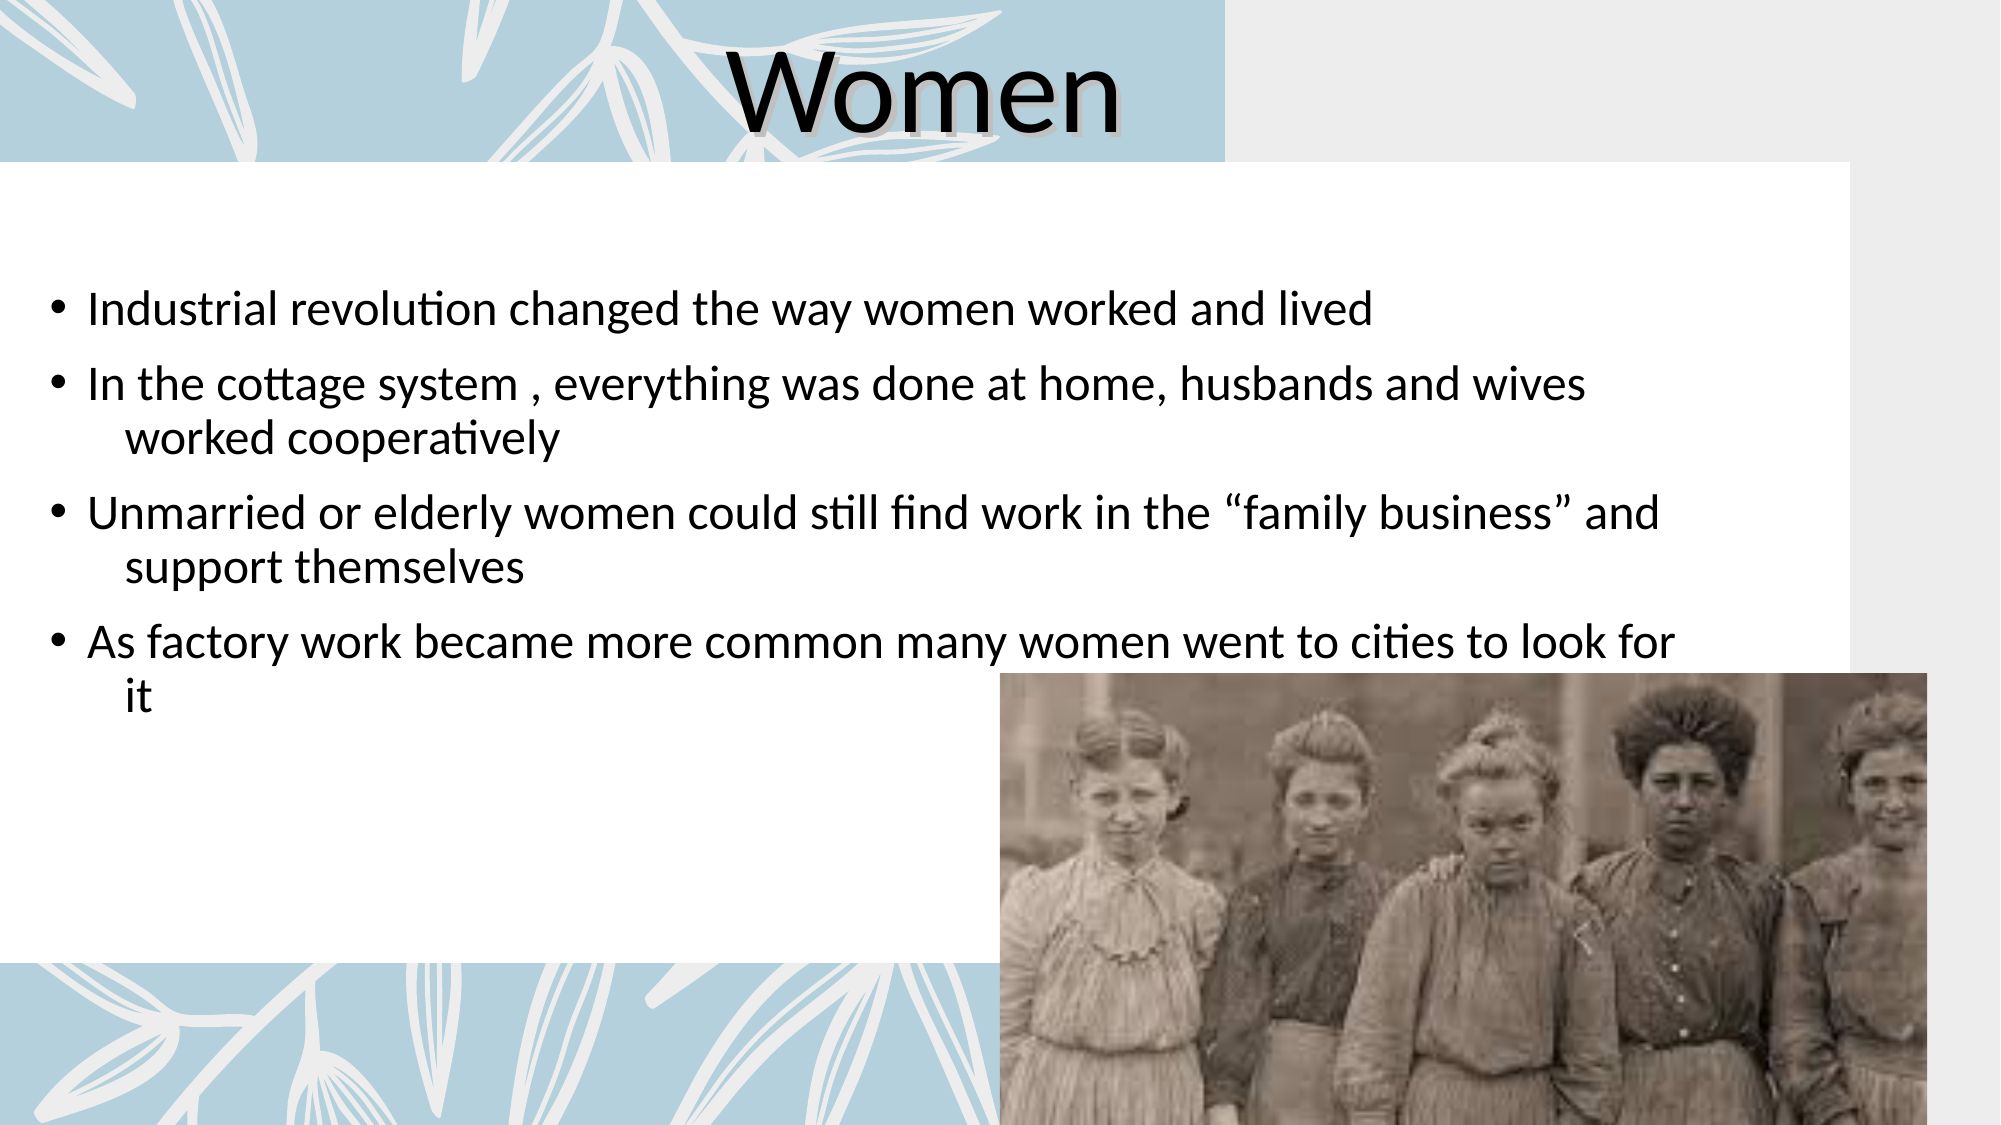

Women
# Industrial revolution changed the way women worked and lived
In the cottage system , everything was done at home, husbands and wives worked cooperatively
Unmarried or elderly women could still find work in the “family business” and support themselves
As factory work became more common many women went to cities to look for it